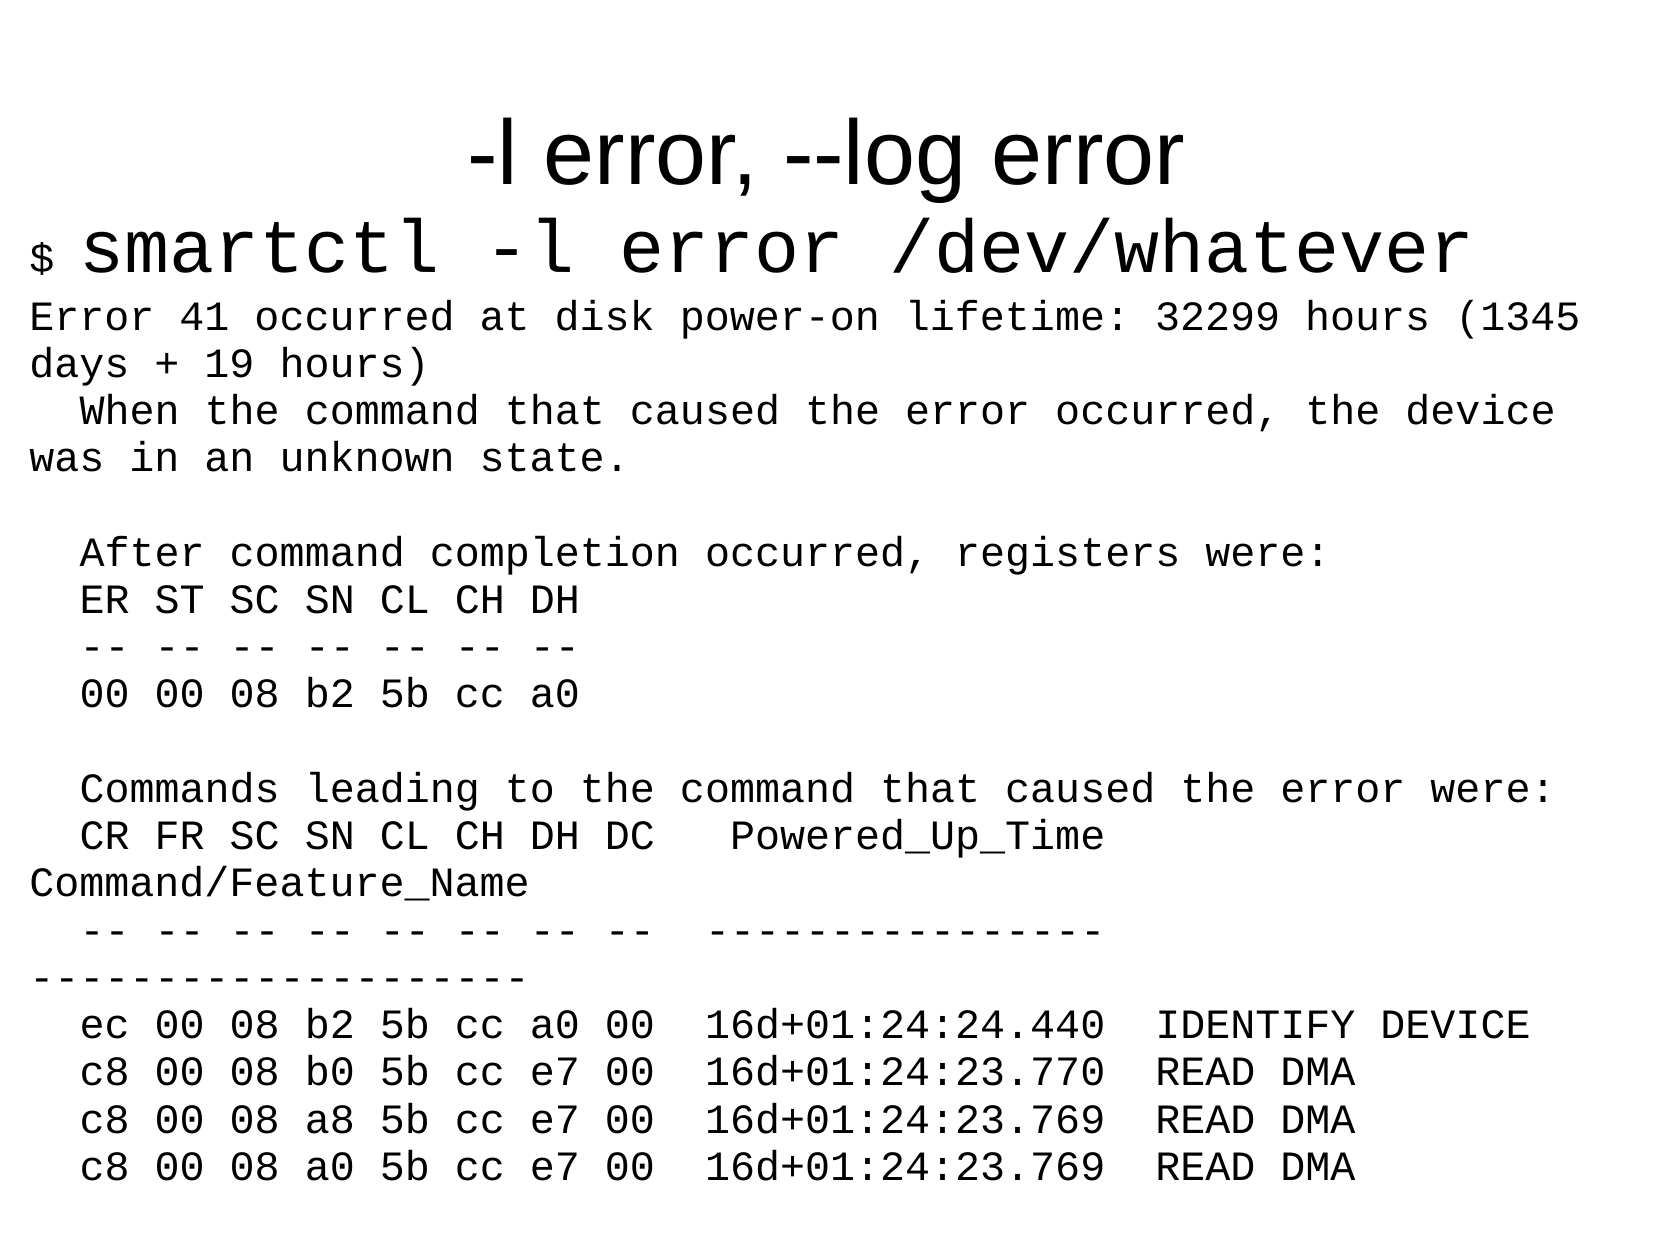

# -l error, --log error
$ smartctl -l error /dev/whatever
Error 41 occurred at disk power-on lifetime: 32299 hours (1345 days + 19 hours)
 When the command that caused the error occurred, the device was in an unknown state.
 After command completion occurred, registers were:
 ER ST SC SN CL CH DH
 -- -- -- -- -- -- --
 00 00 08 b2 5b cc a0
 Commands leading to the command that caused the error were:
 CR FR SC SN CL CH DH DC Powered_Up_Time Command/Feature_Name
 -- -- -- -- -- -- -- -- ---------------- --------------------
 ec 00 08 b2 5b cc a0 00 16d+01:24:24.440 IDENTIFY DEVICE
 c8 00 08 b0 5b cc e7 00 16d+01:24:23.770 READ DMA
 c8 00 08 a8 5b cc e7 00 16d+01:24:23.769 READ DMA
 c8 00 08 a0 5b cc e7 00 16d+01:24:23.769 READ DMA